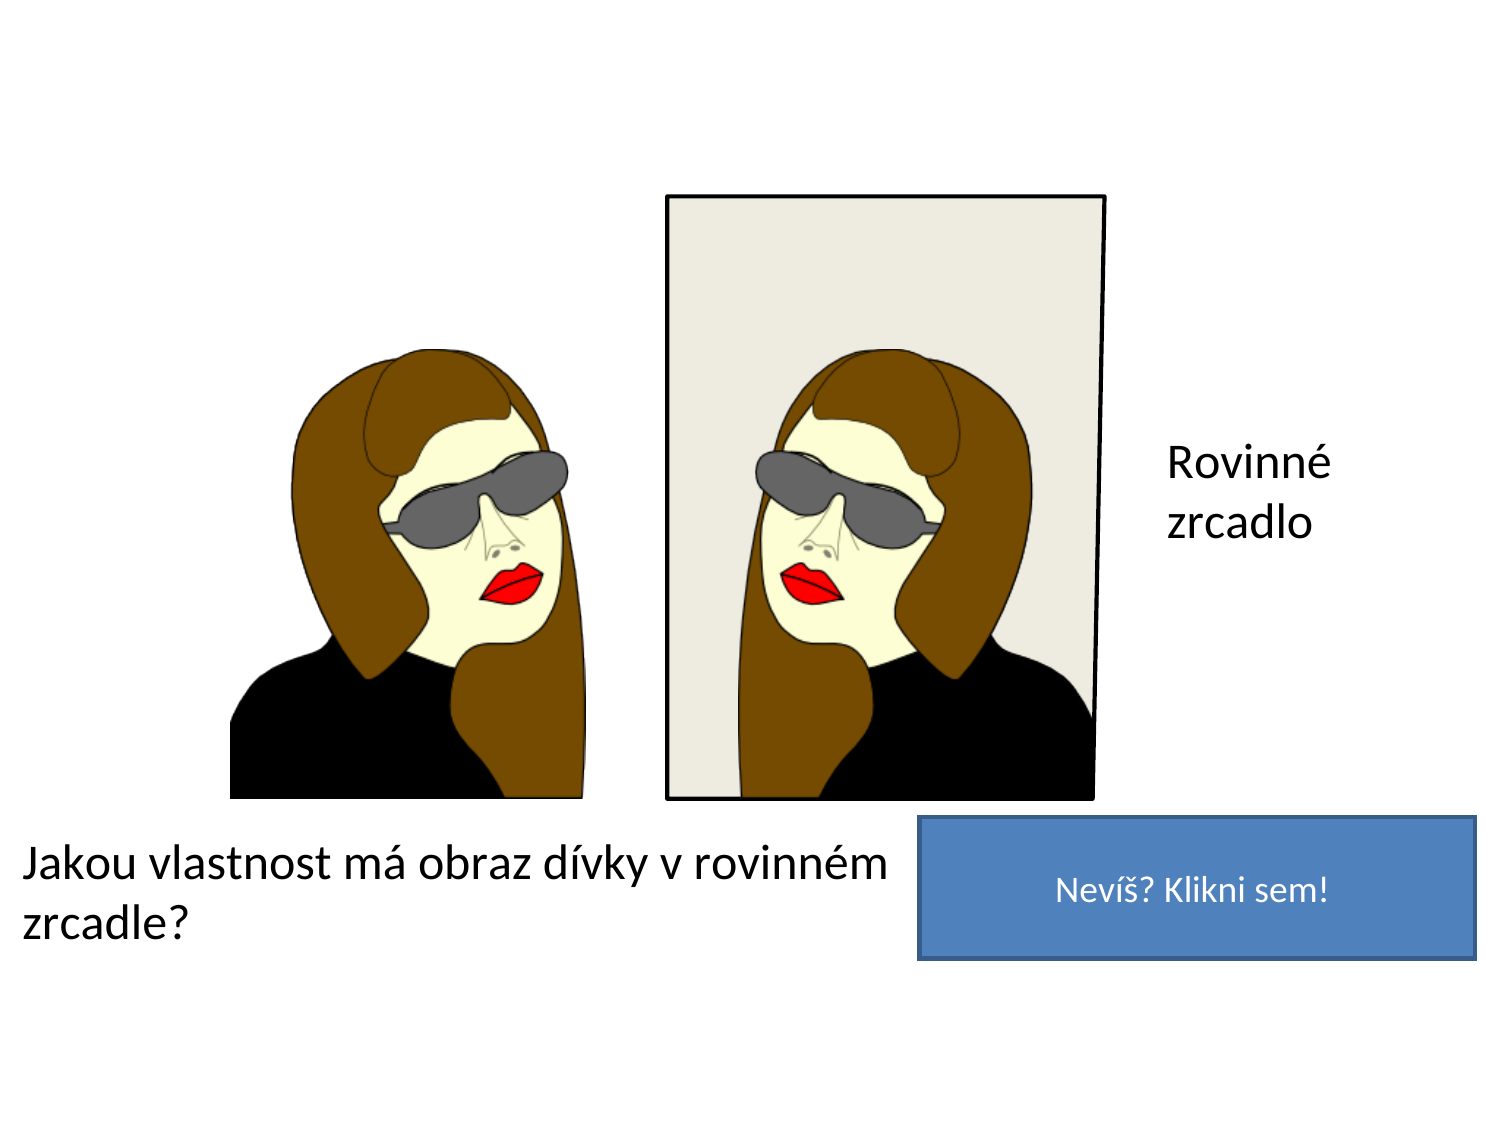

Rovinné
zrcadlo
Nevíš? Klikni sem!
Jakou vlastnost má obraz dívky v rovinném
zrcadle?
Je stejně veliký a stranově
převrácený.